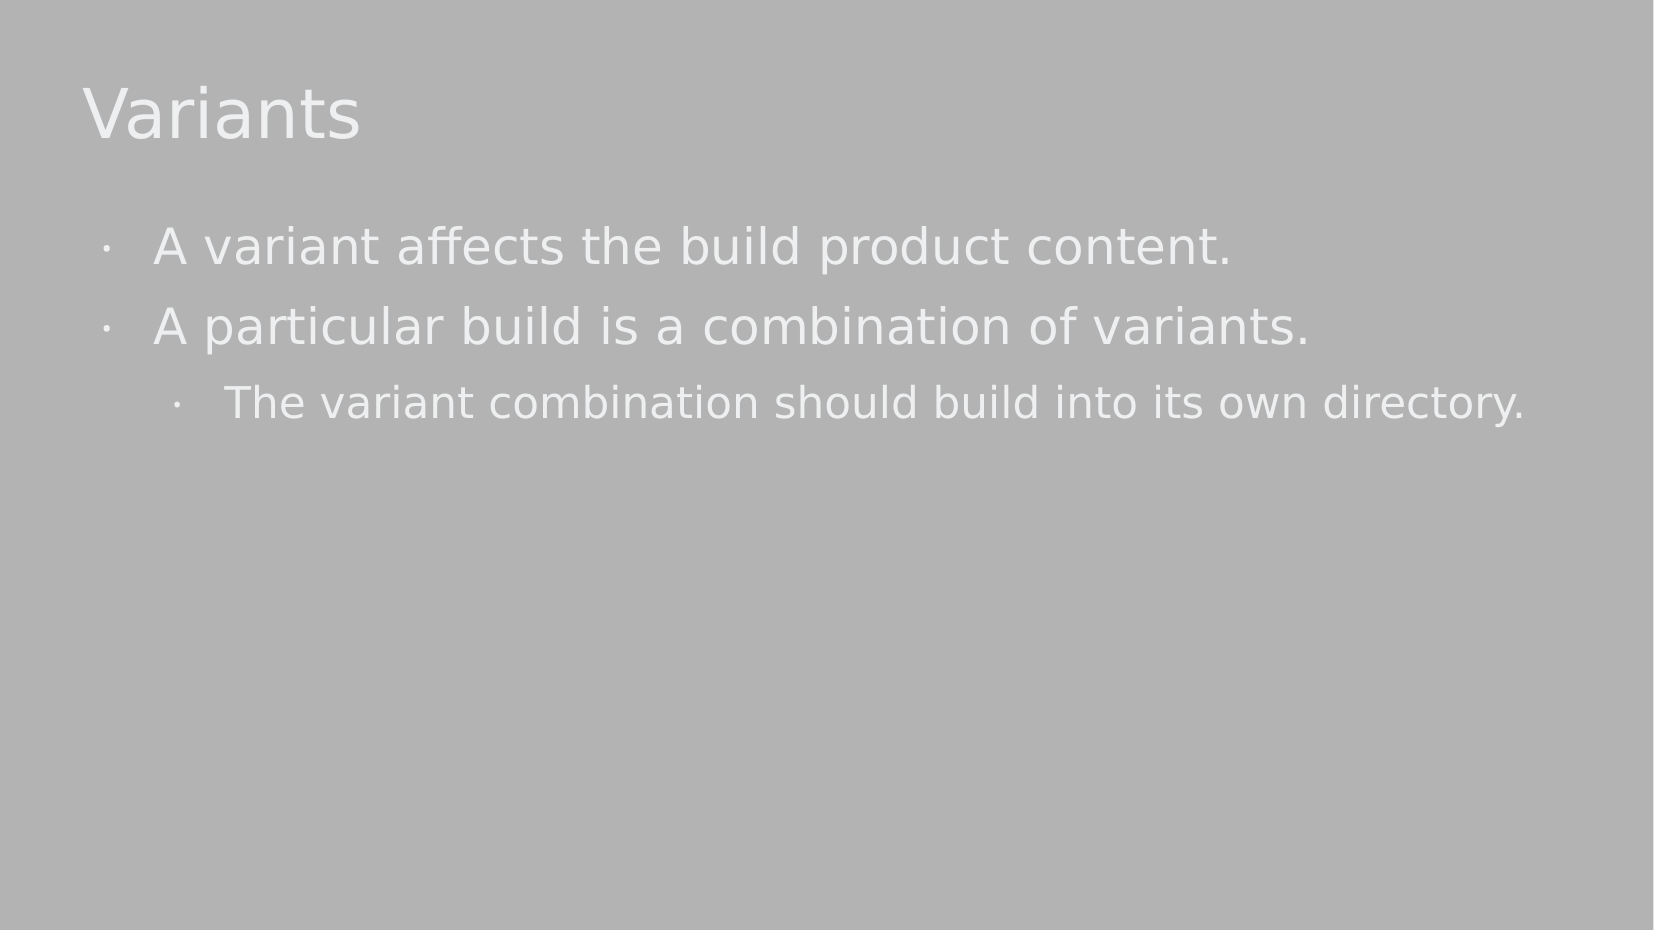

# Variants
A variant affects the build product content.
A particular build is a combination of variants.
The variant combination should build into its own directory.